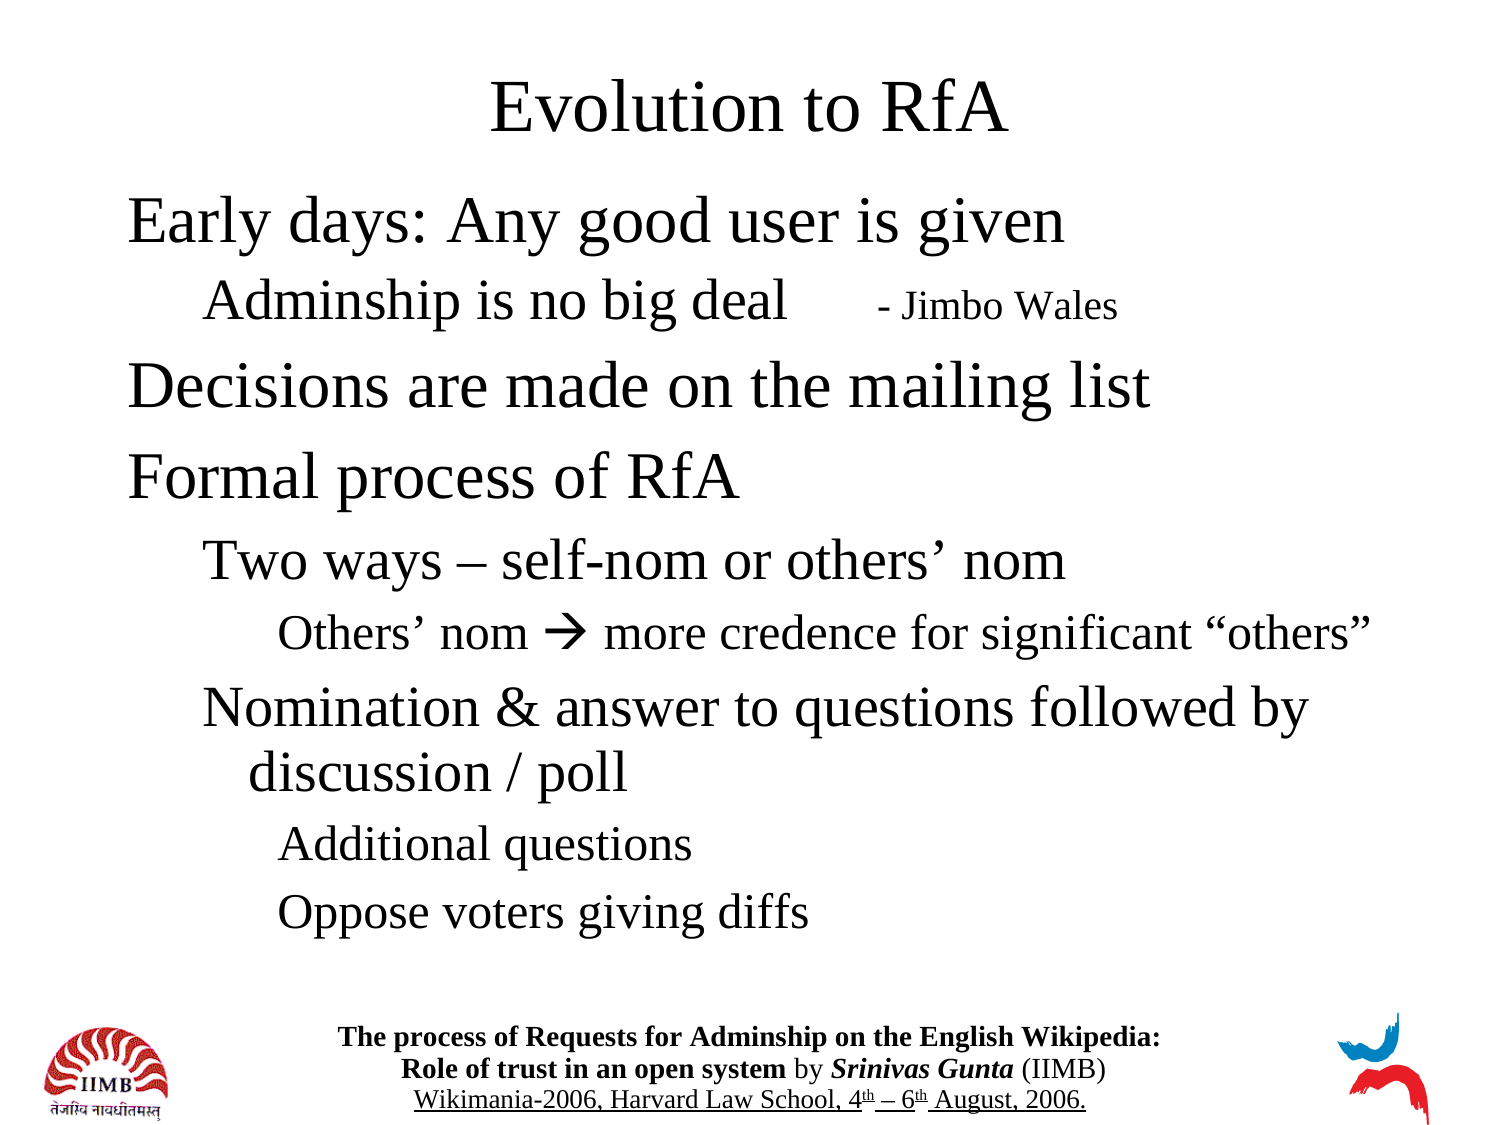

# Evolution to RfA
Early days: Any good user is given
Adminship is no big deal	- Jimbo Wales
Decisions are made on the mailing list
Formal process of RfA
Two ways – self-nom or others’ nom
Others’ nom  more credence for significant “others”
Nomination & answer to questions followed by discussion / poll
Additional questions
Oppose voters giving diffs